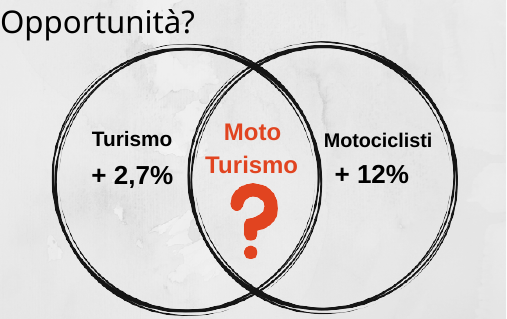

Opportunità?
Moto Turismo
Turismo
+ 2,7%
Motociclisti
+ 12%